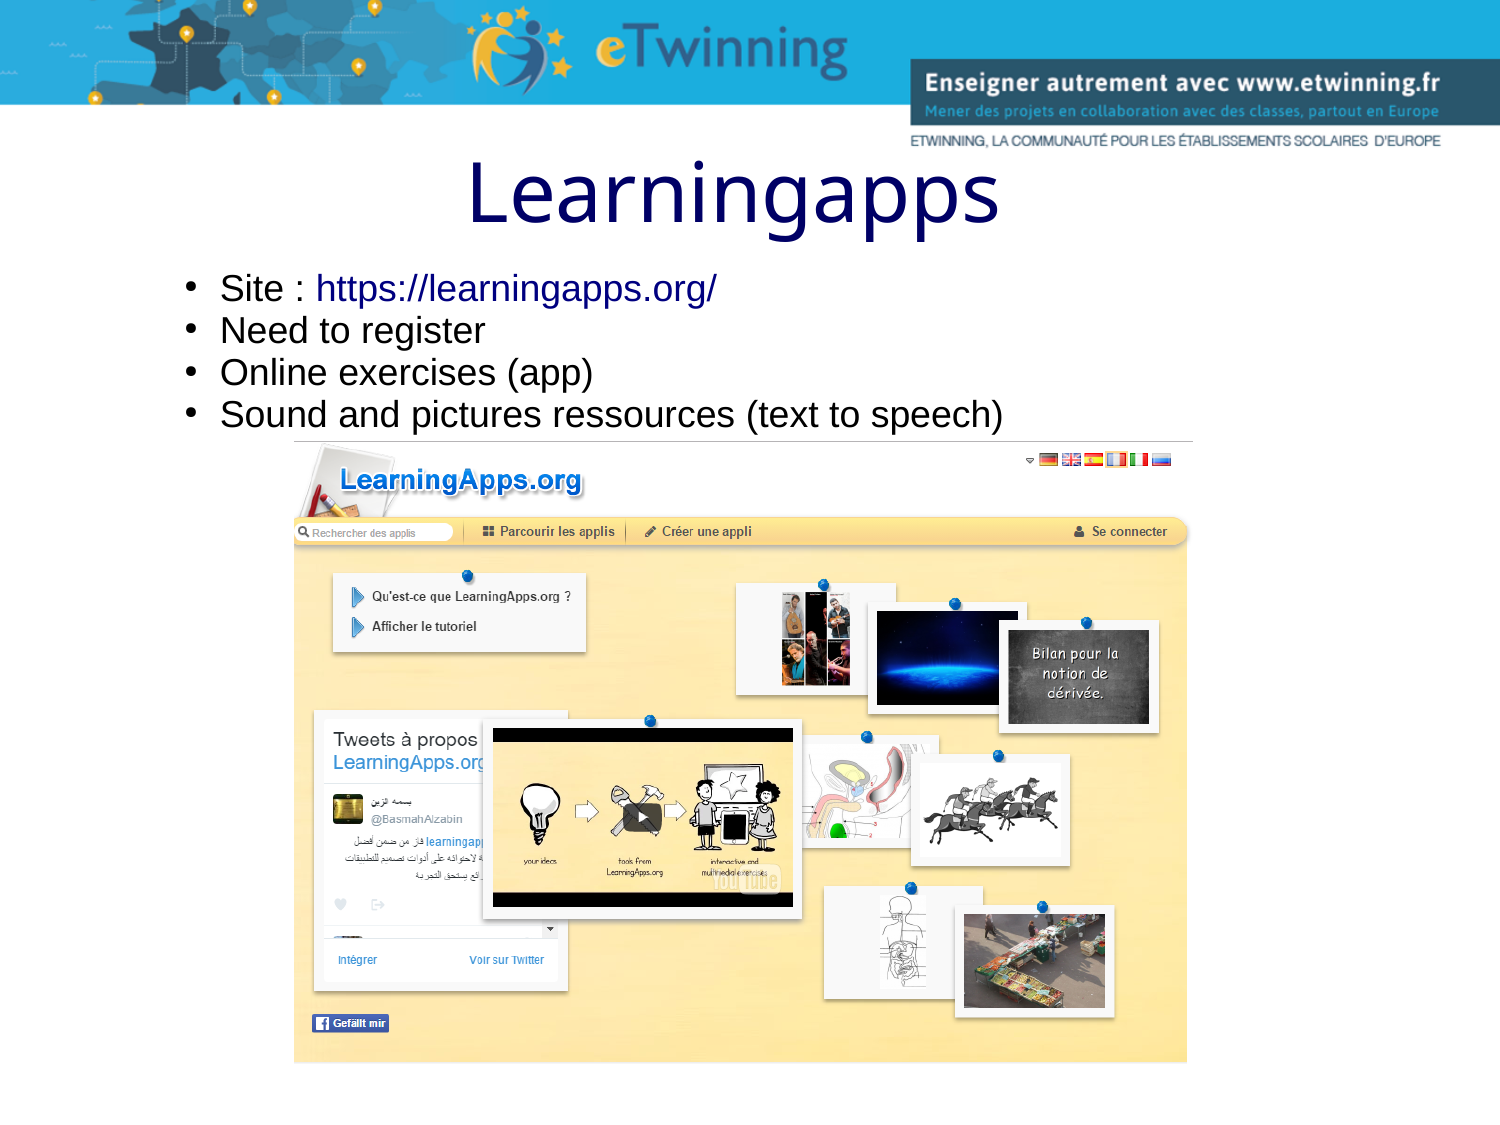

# Learningapps
Site : https://learningapps.org/
Need to register
Online exercises (app)
Sound and pictures ressources (text to speech)